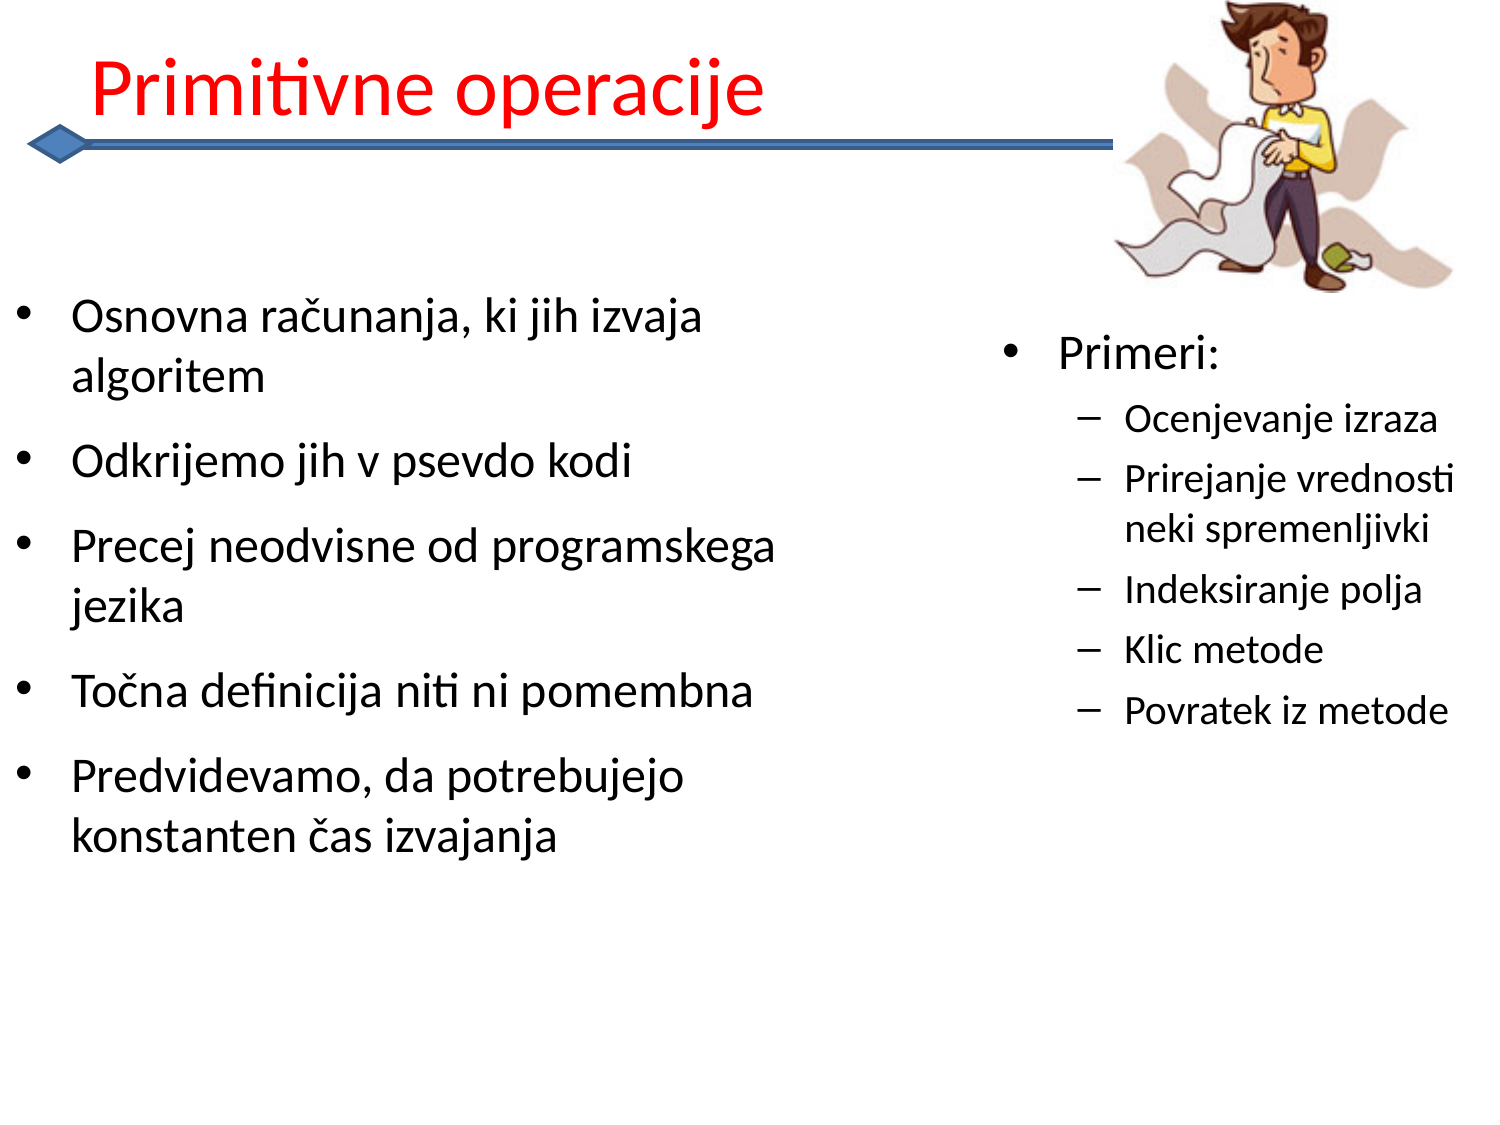

# Primitivne operacije
Osnovna računanja, ki jih izvaja algoritem
Odkrijemo jih v psevdo kodi
Precej neodvisne od programskega jezika
Točna definicija niti ni pomembna
Predvidevamo, da potrebujejo konstanten čas izvajanja
Primeri:
Ocenjevanje izraza
Prirejanje vrednosti neki spremenljivki
Indeksiranje polja
Klic metode
Povratek iz metode